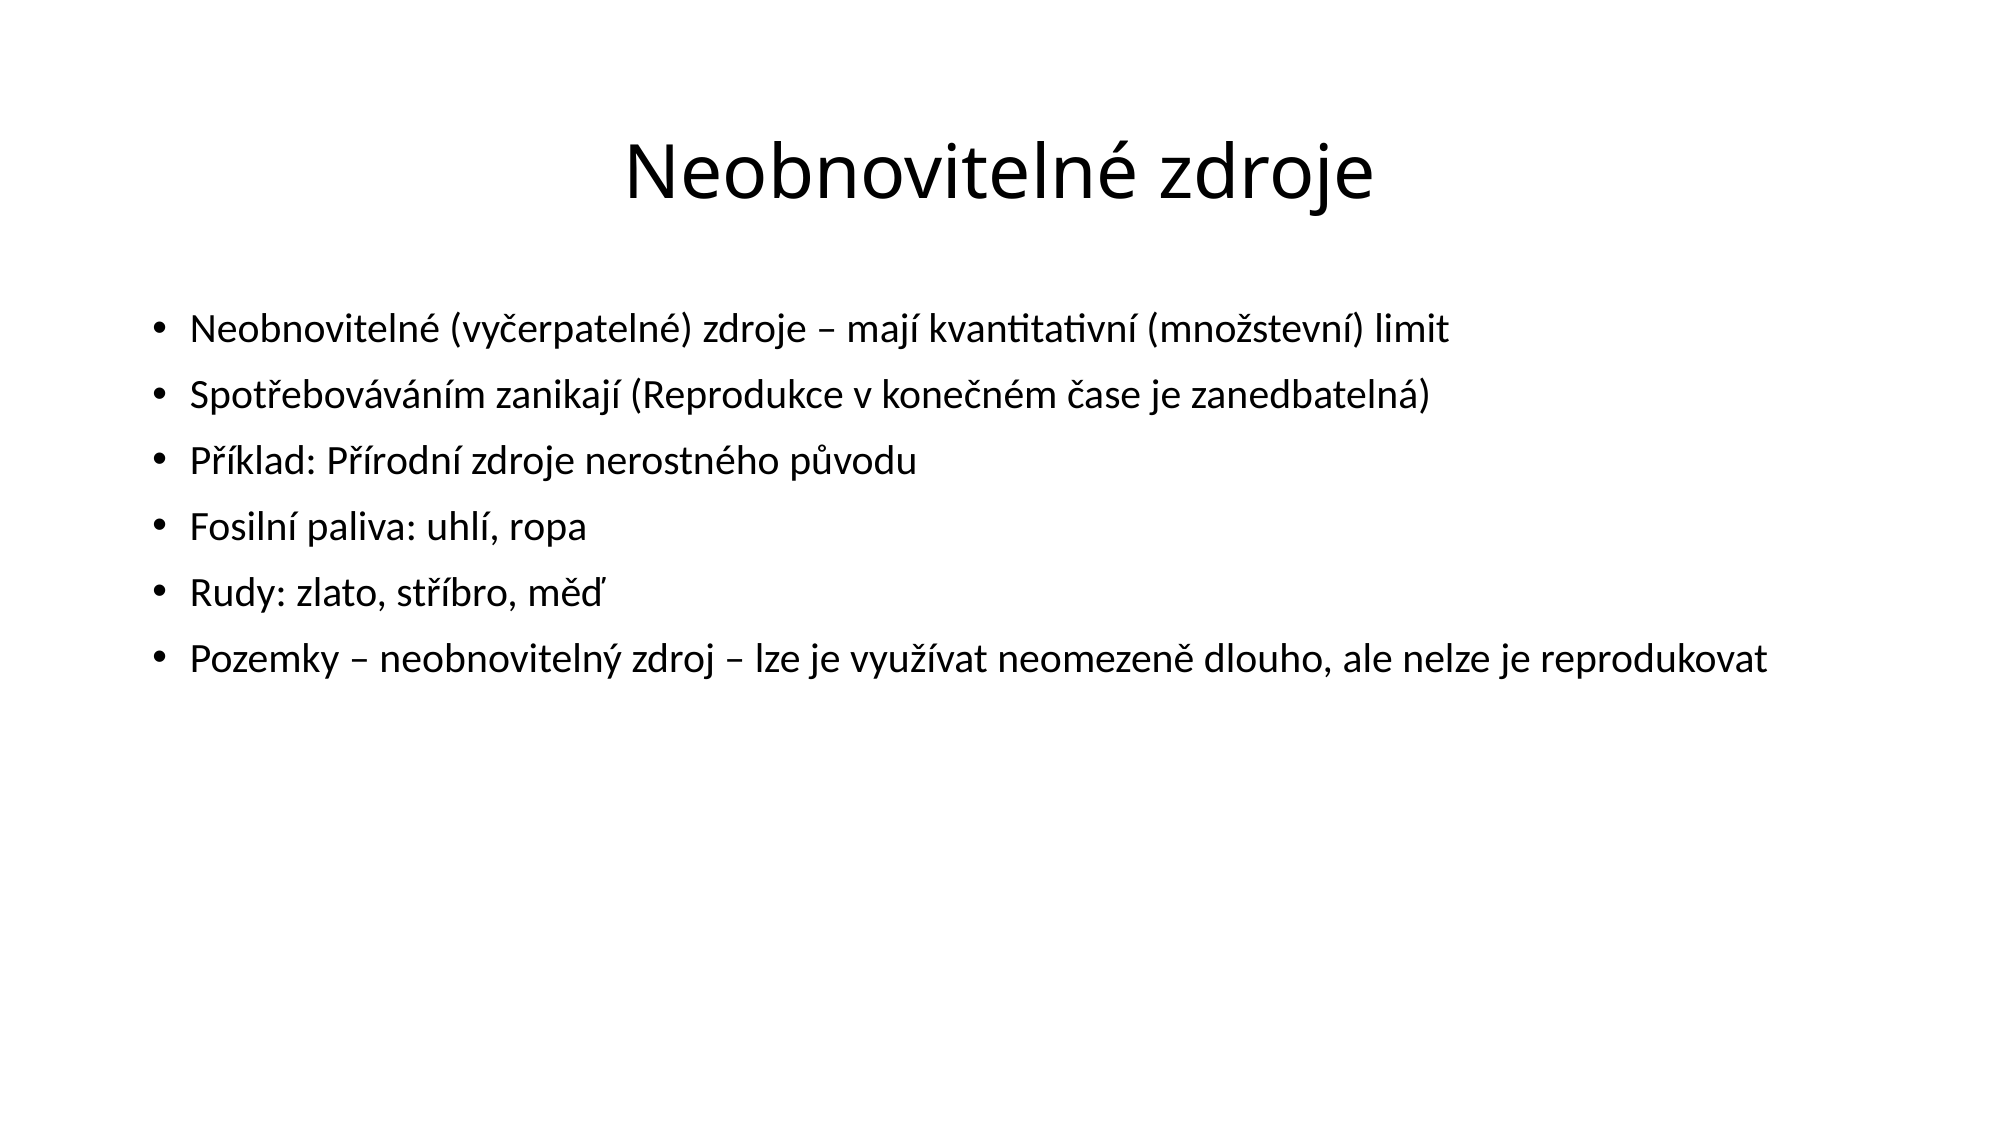

# Neobnovitelné zdroje
Neobnovitelné (vyčerpatelné) zdroje – mají kvantitativní (množstevní) limit
Spotřebováváním zanikají (Reprodukce v konečném čase je zanedbatelná)
Příklad: Přírodní zdroje nerostného původu
Fosilní paliva: uhlí, ropa
Rudy: zlato, stříbro, měď
Pozemky – neobnovitelný zdroj – lze je využívat neomezeně dlouho, ale nelze je reprodukovat